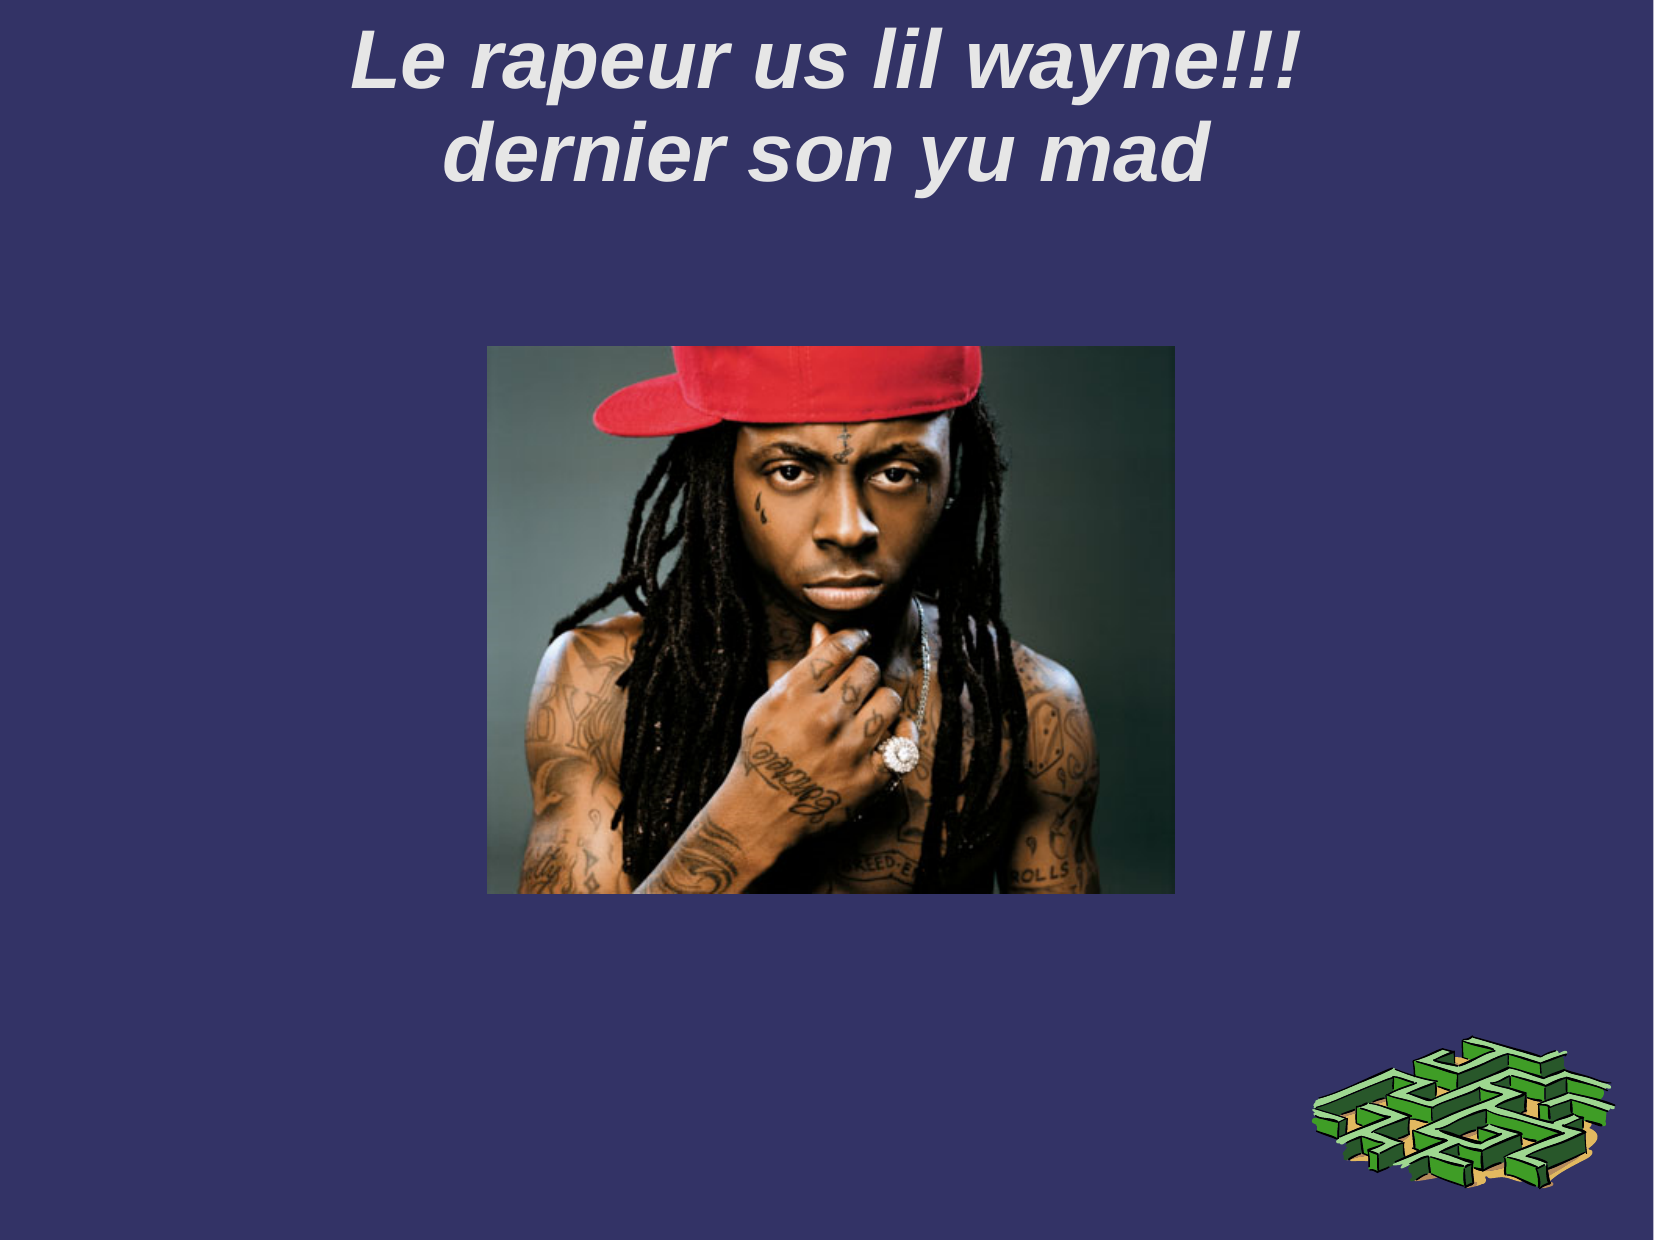

# Le rapeur us lil wayne!!! dernier son yu mad